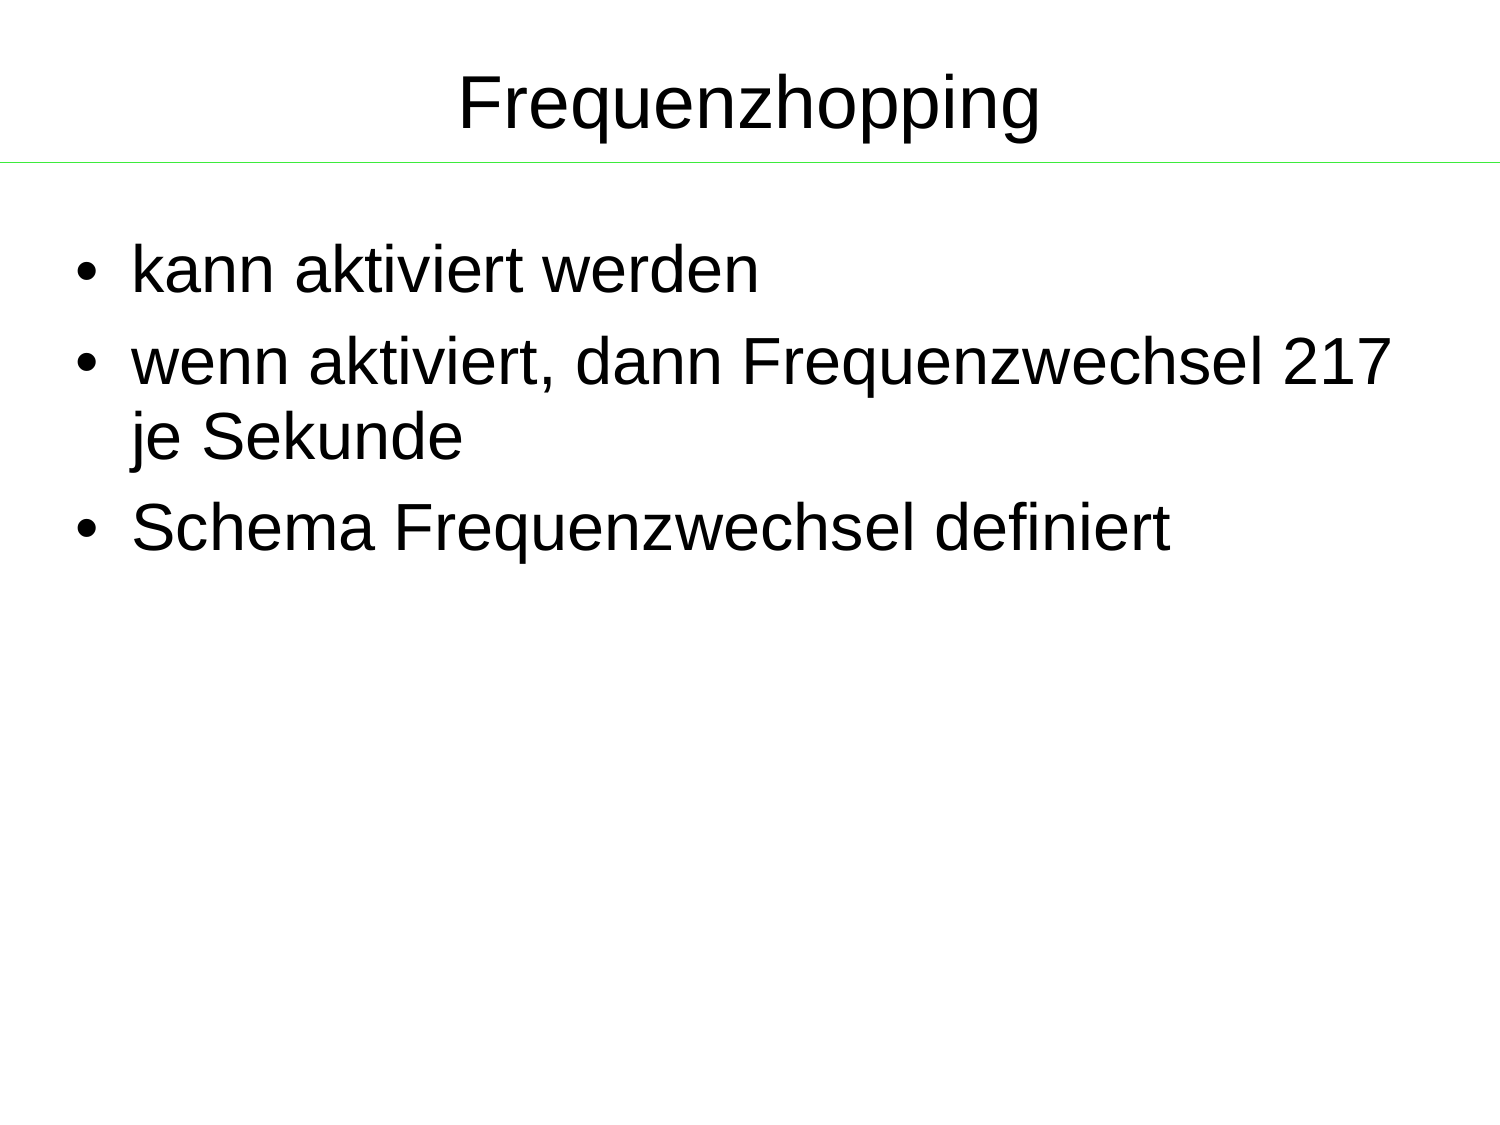

# Frequenzhopping
kann aktiviert werden
wenn aktiviert, dann Frequenzwechsel 217 je Sekunde
Schema Frequenzwechsel definiert